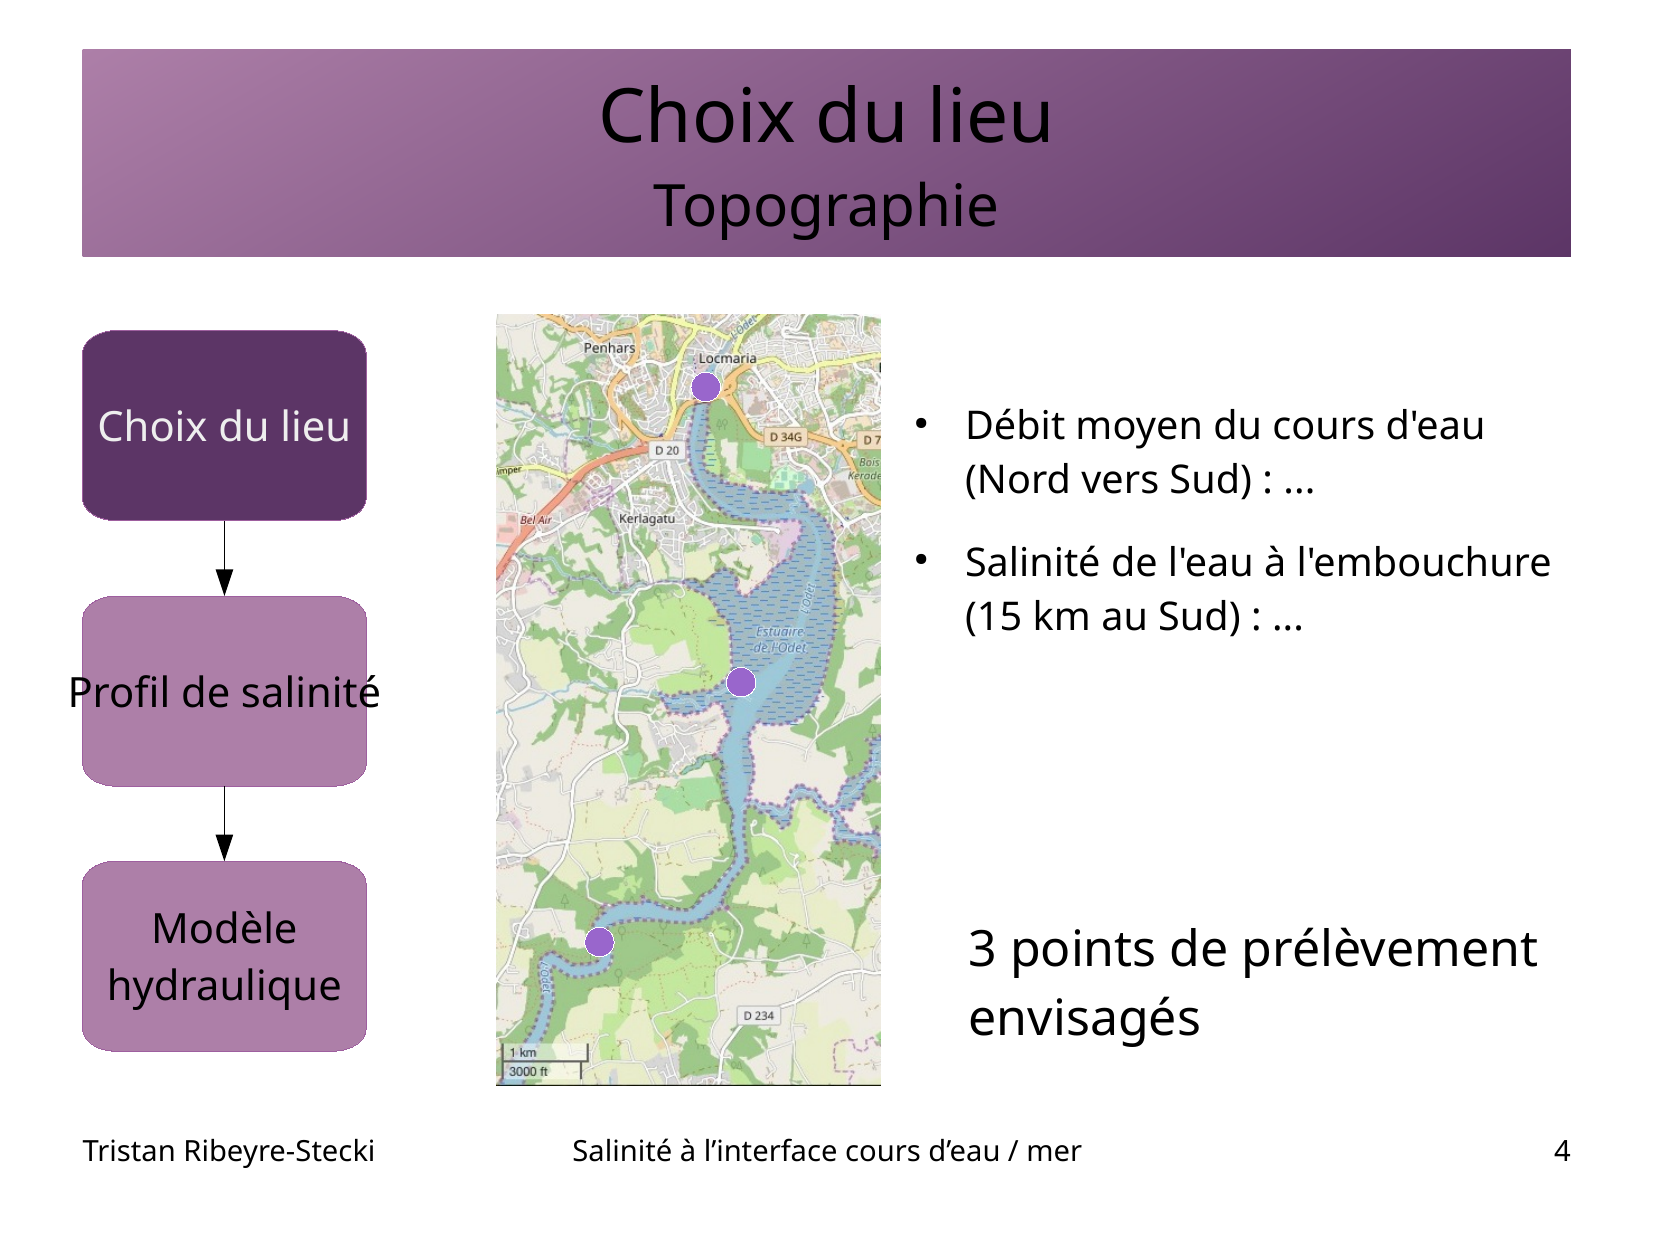

# Choix du lieu Topographie
Débit moyen du cours d'eau
(Nord vers Sud) : ...
Salinité de l'eau à l'embouchure (15 km au Sud) : ...
Choix du lieu
Profil de salinité
Modèle
hydraulique
3 points de prélèvement envisagés
4